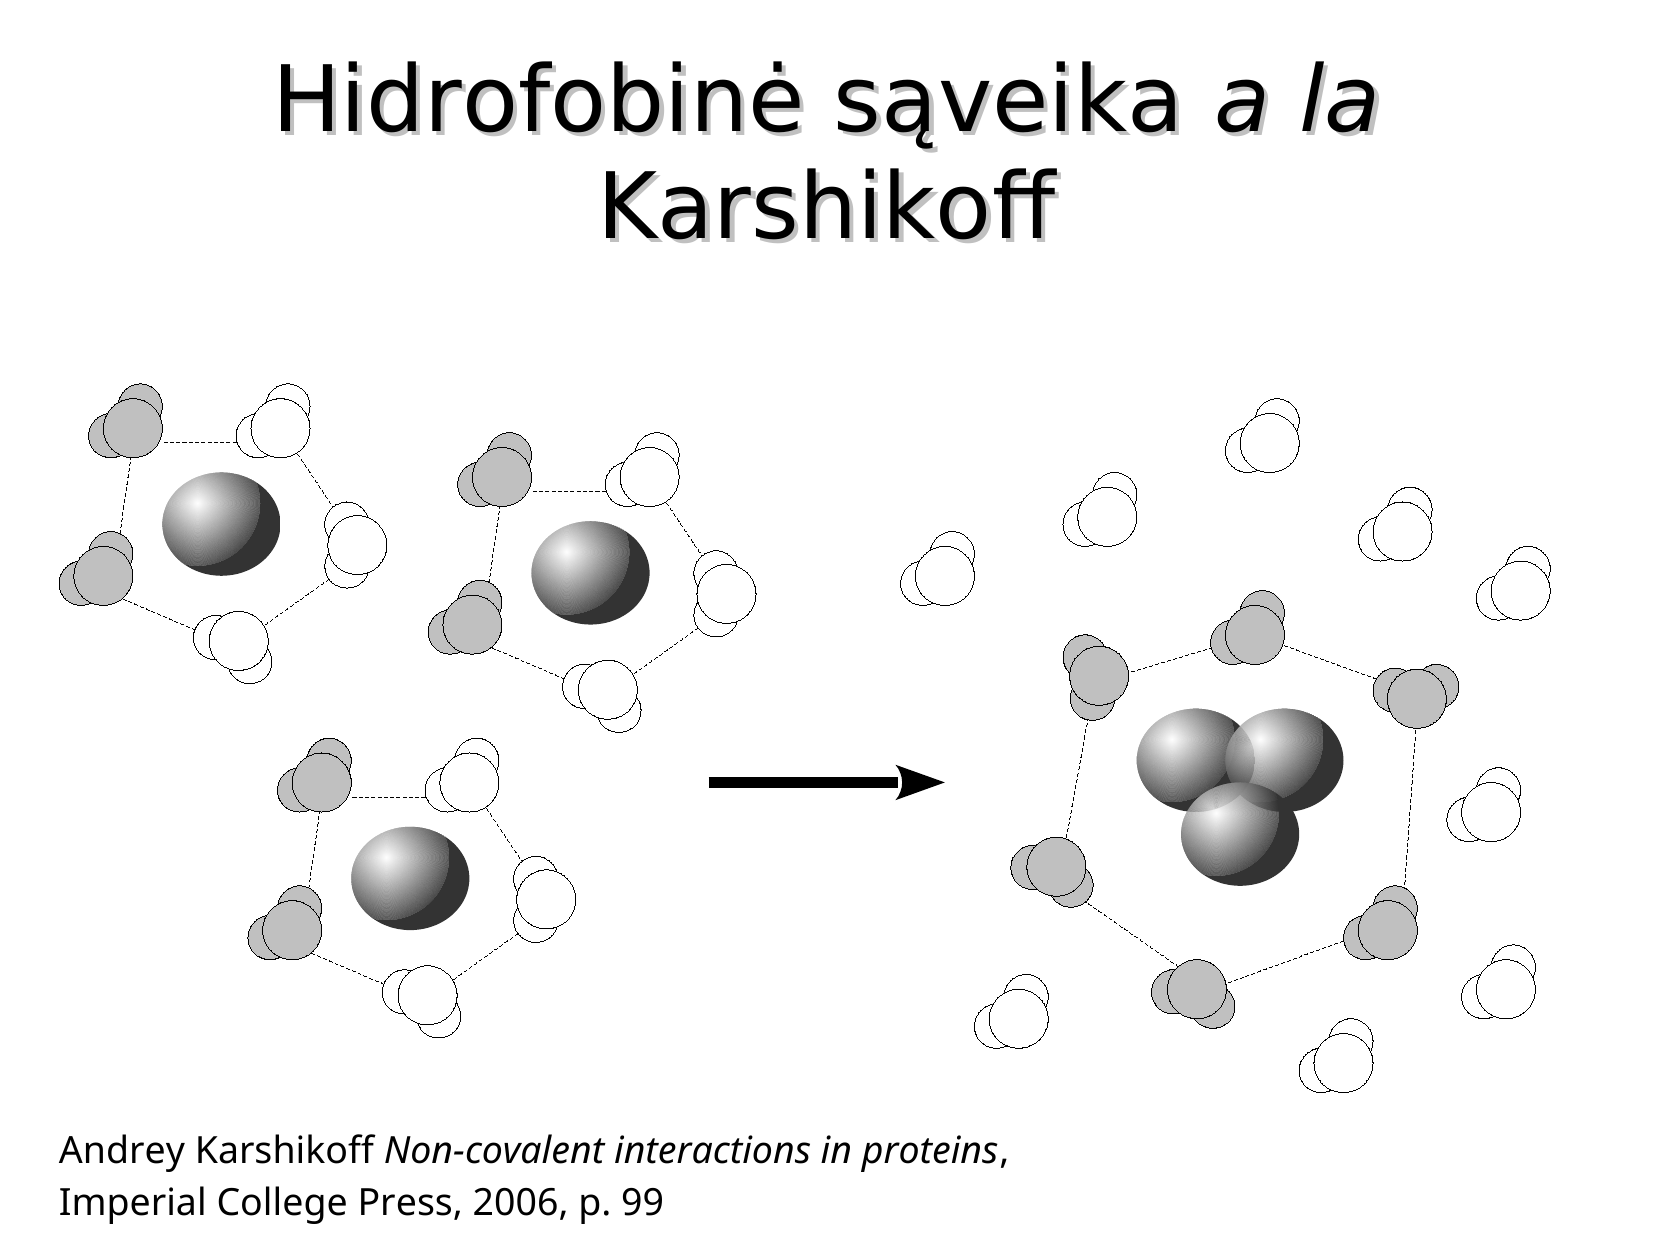

# Hidrofobinė sąveika a la Karshikoff
Andrey Karshikoff Non-covalent interactions in proteins, Imperial College Press, 2006, p. 99